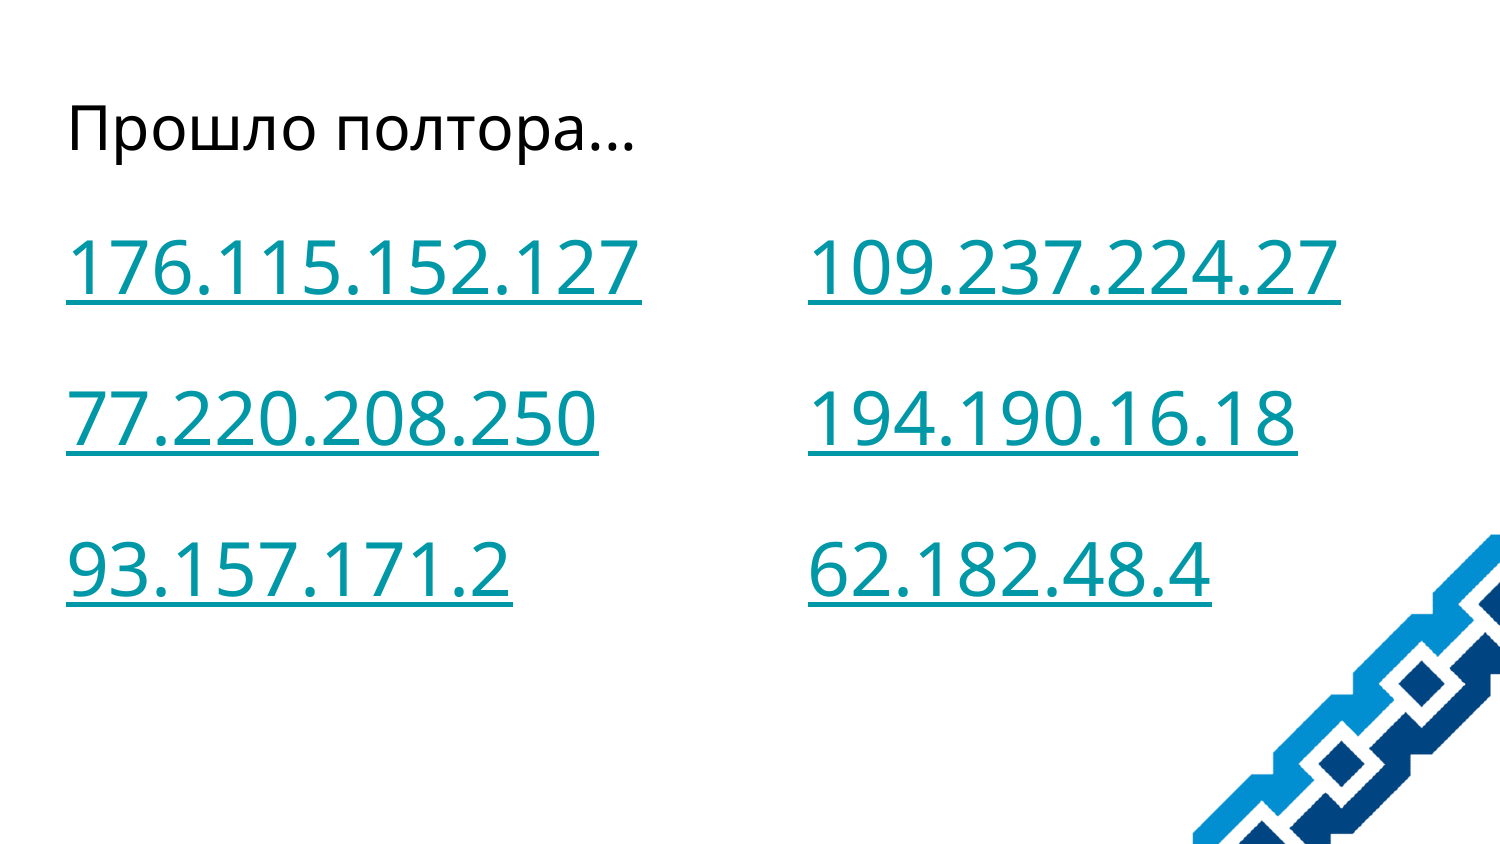

# Прошло полтора...
176.115.152.127
77.220.208.250
93.157.171.2
109.237.224.27
194.190.16.18
62.182.48.4